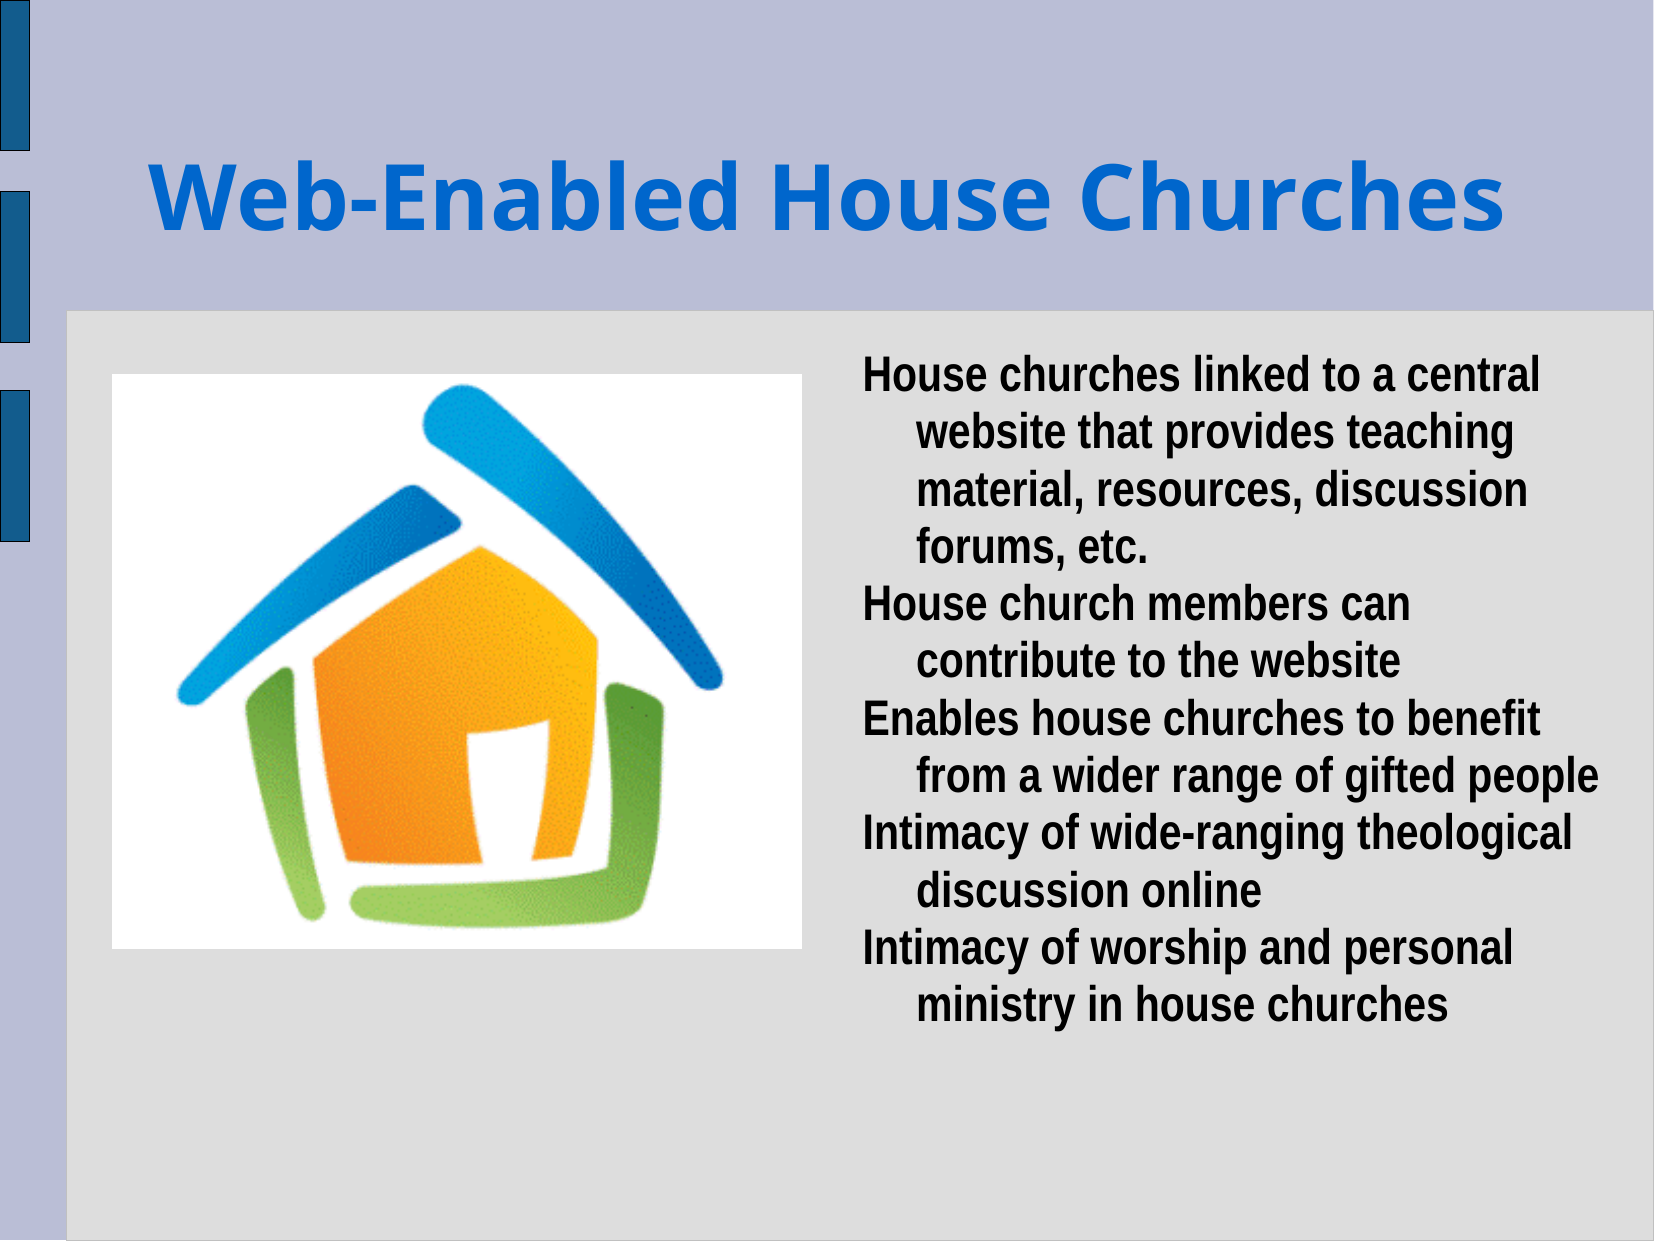

# Web-Enabled House Churches
House churches linked to a central website that provides teaching material, resources, discussion forums, etc.
House church members can contribute to the website
Enables house churches to benefit from a wider range of gifted people
Intimacy of wide-ranging theological discussion online
Intimacy of worship and personal ministry in house churches